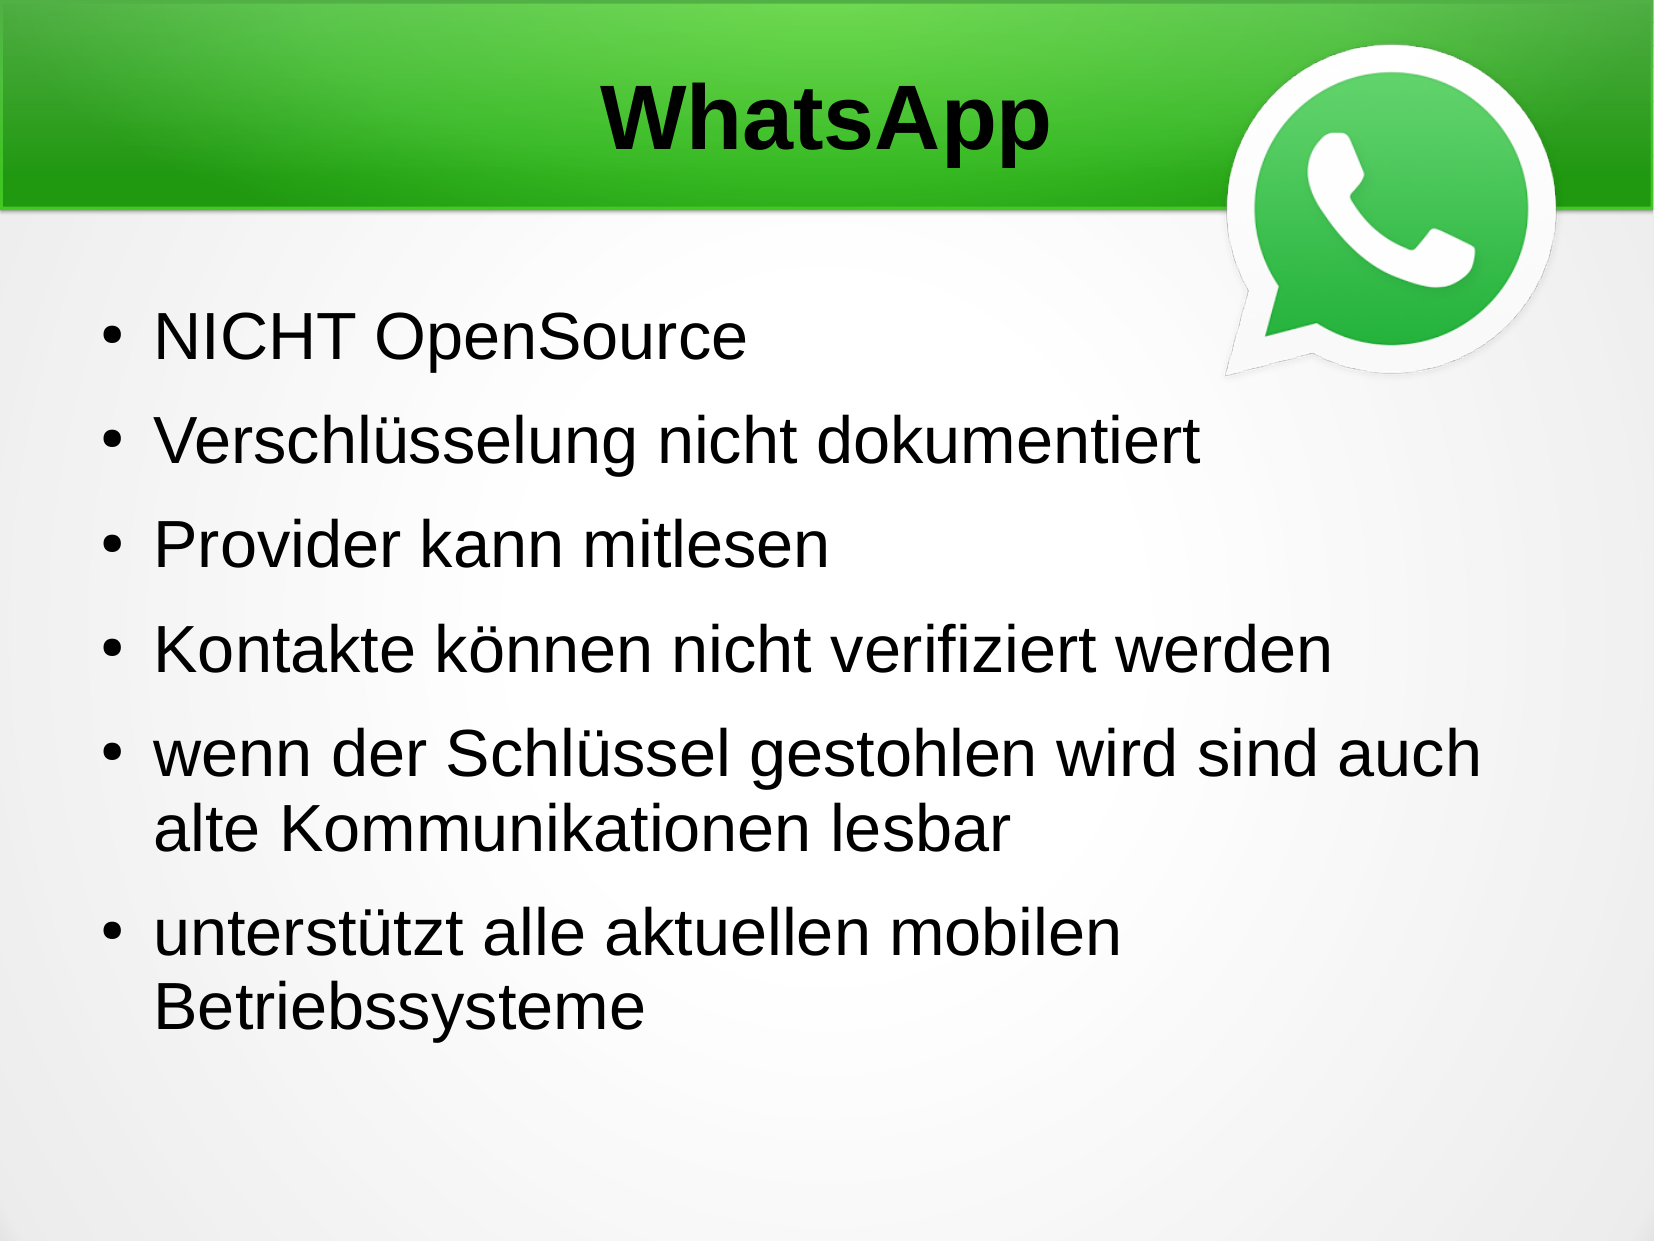

# WhatsApp
NICHT OpenSource
Verschlüsselung nicht dokumentiert
Provider kann mitlesen
Kontakte können nicht verifiziert werden
wenn der Schlüssel gestohlen wird sind auch alte Kommunikationen lesbar
unterstützt alle aktuellen mobilen Betriebssysteme